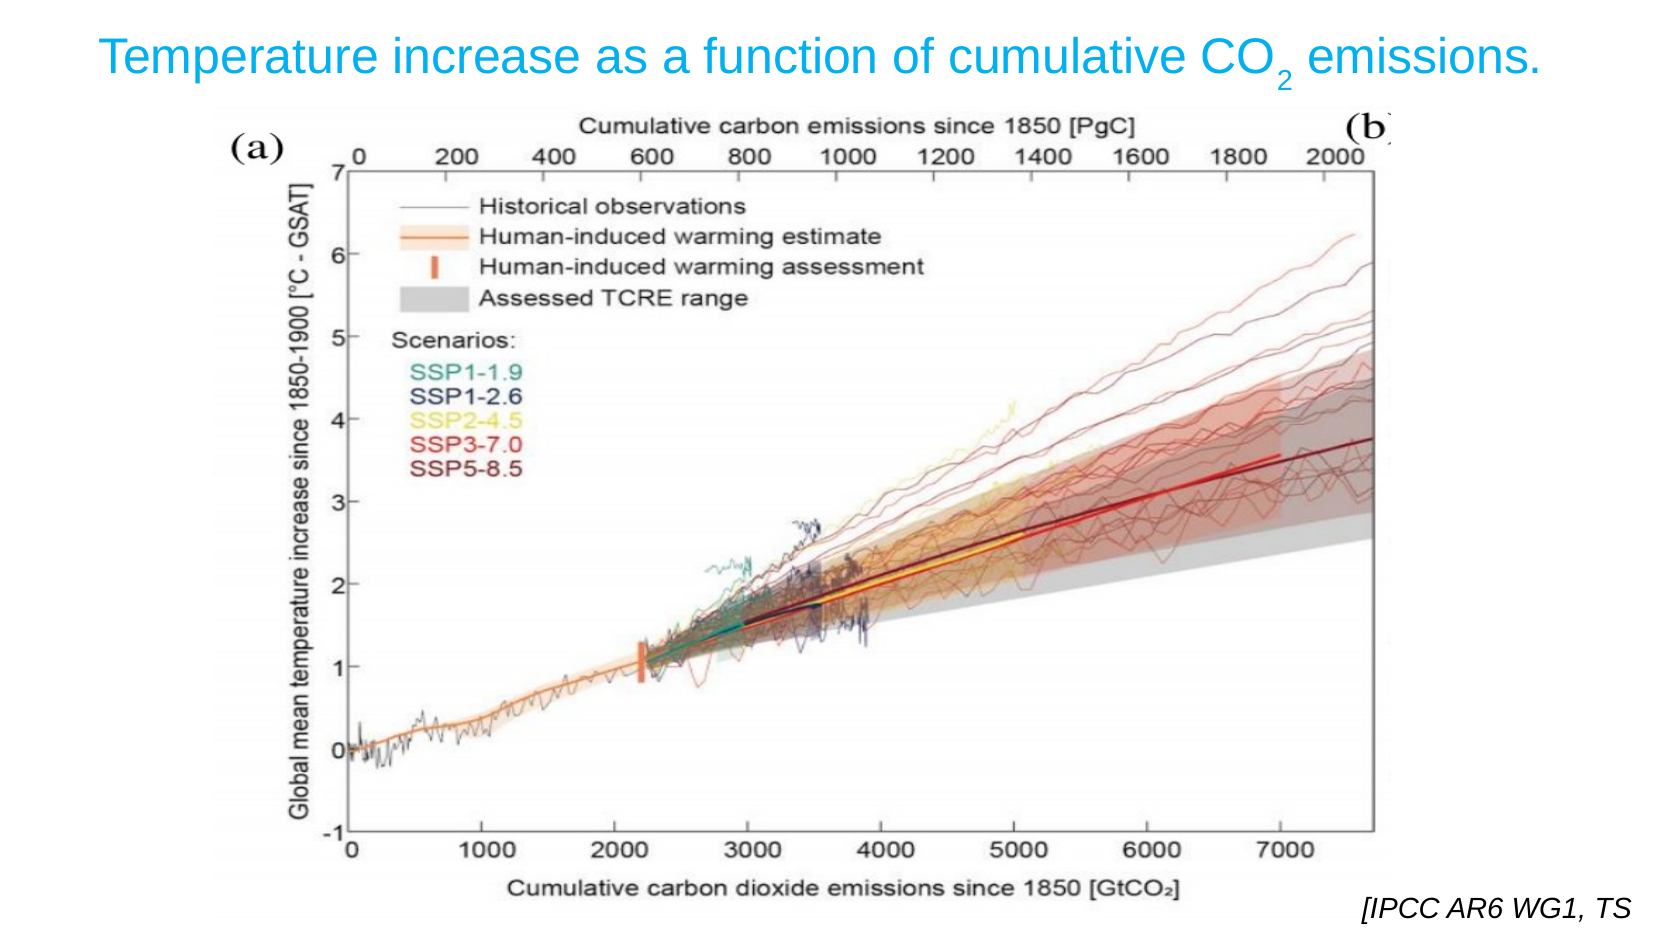

Temperature increase as a function of cumulative CO2 emissions.
[IPCC AR6 WG1, TS